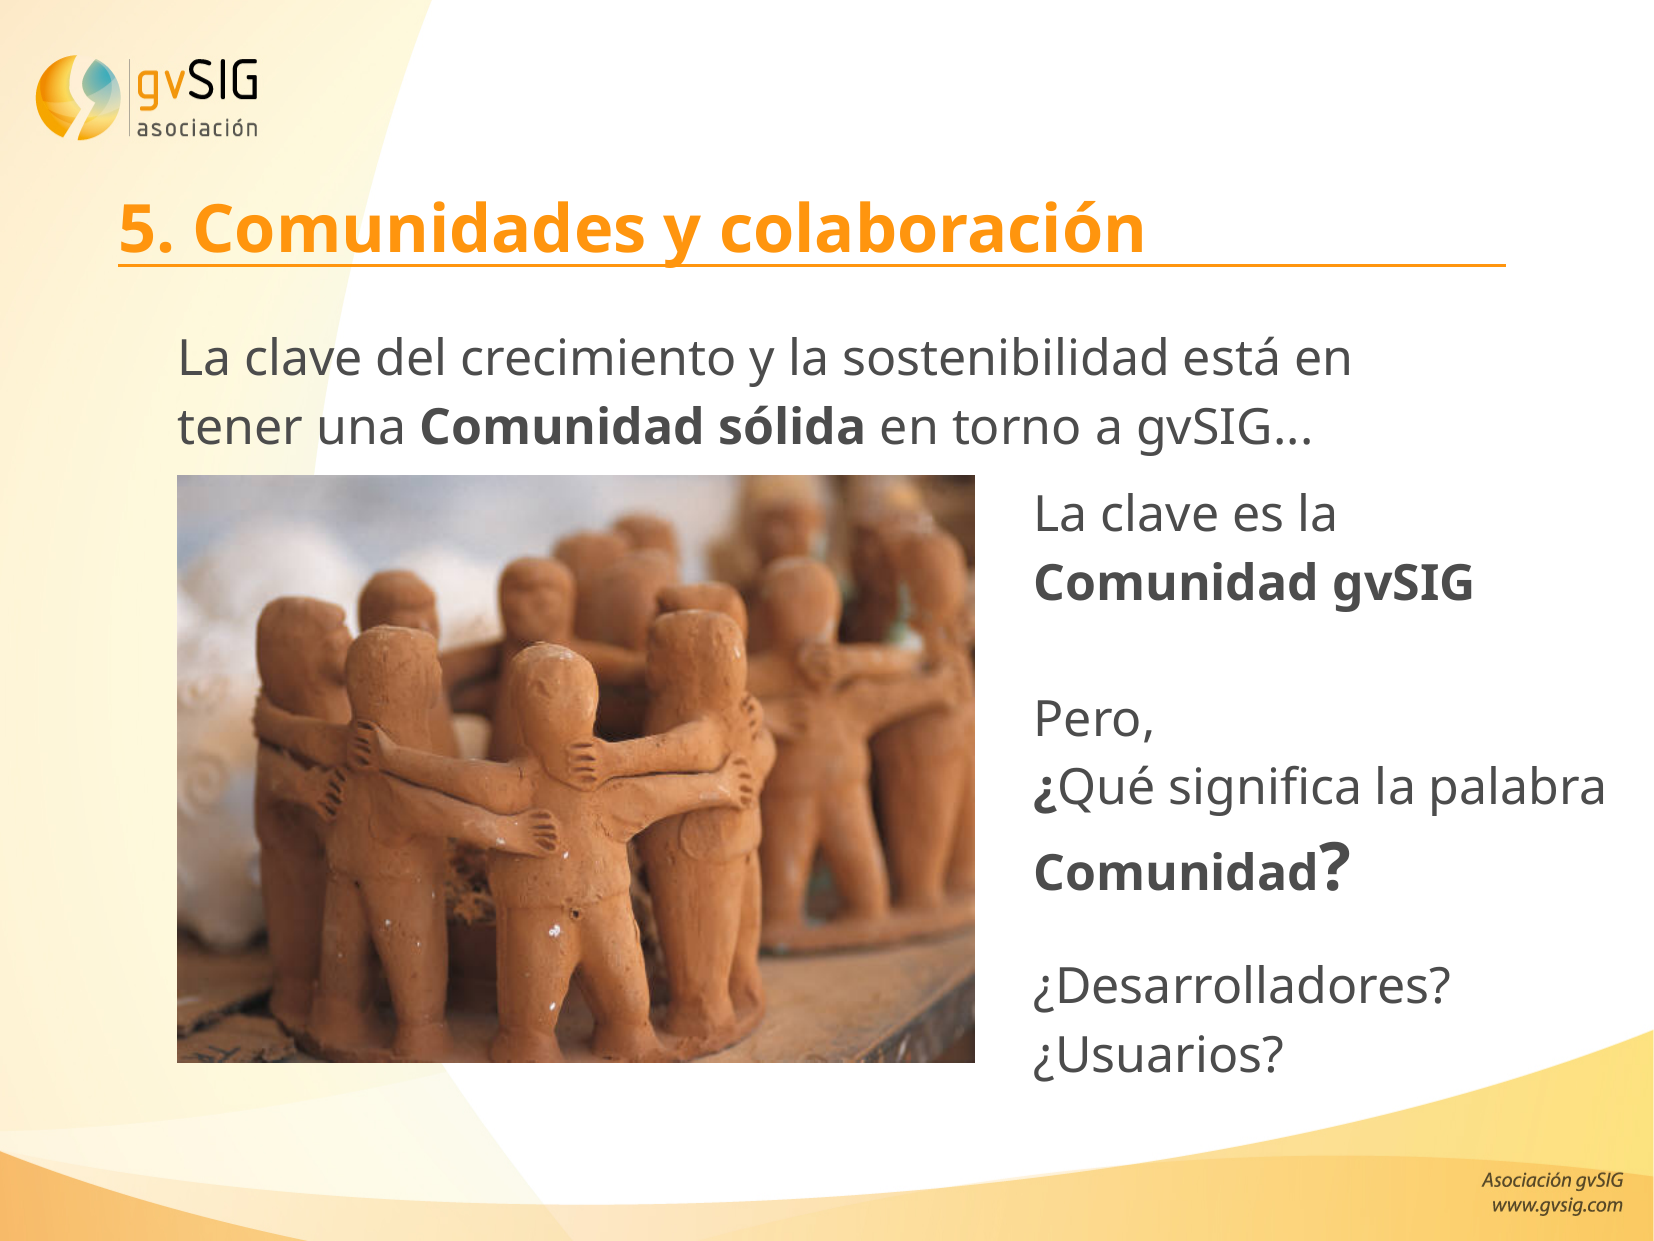

5. Comunidades y colaboración
# La clave del crecimiento y la sostenibilidad está en tener una Comunidad sólida en torno a gvSIG...
La clave es la Comunidad gvSIG
Pero,
¿Qué significa la palabra Comunidad?
¿Desarrolladores? ¿Usuarios?